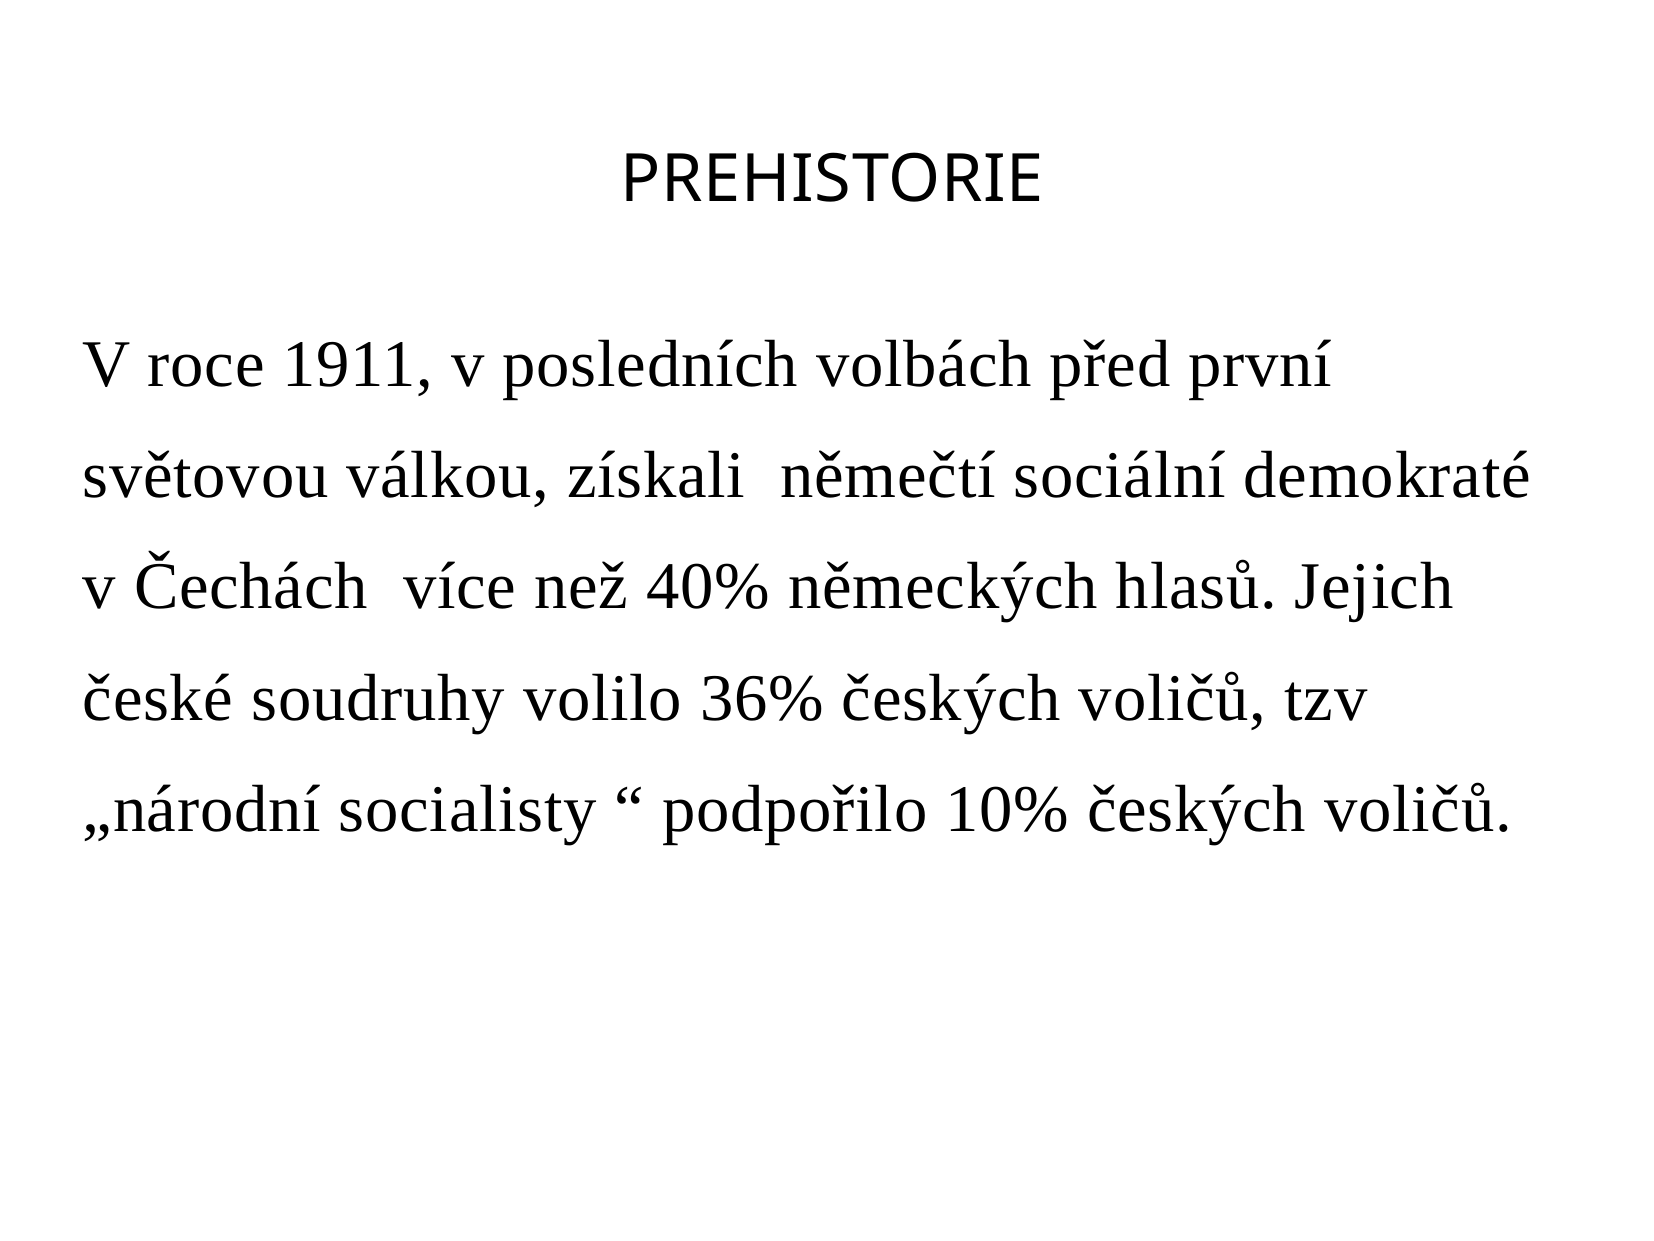

# Prehistorie
V roce 1911, v posledních volbách před první světovou válkou, získali němečtí sociální demokraté v Čechách více než 40% německých hlasů. Jejich české soudruhy volilo 36% českých voličů, tzv „národní socialisty “ podpořilo 10% českých voličů.